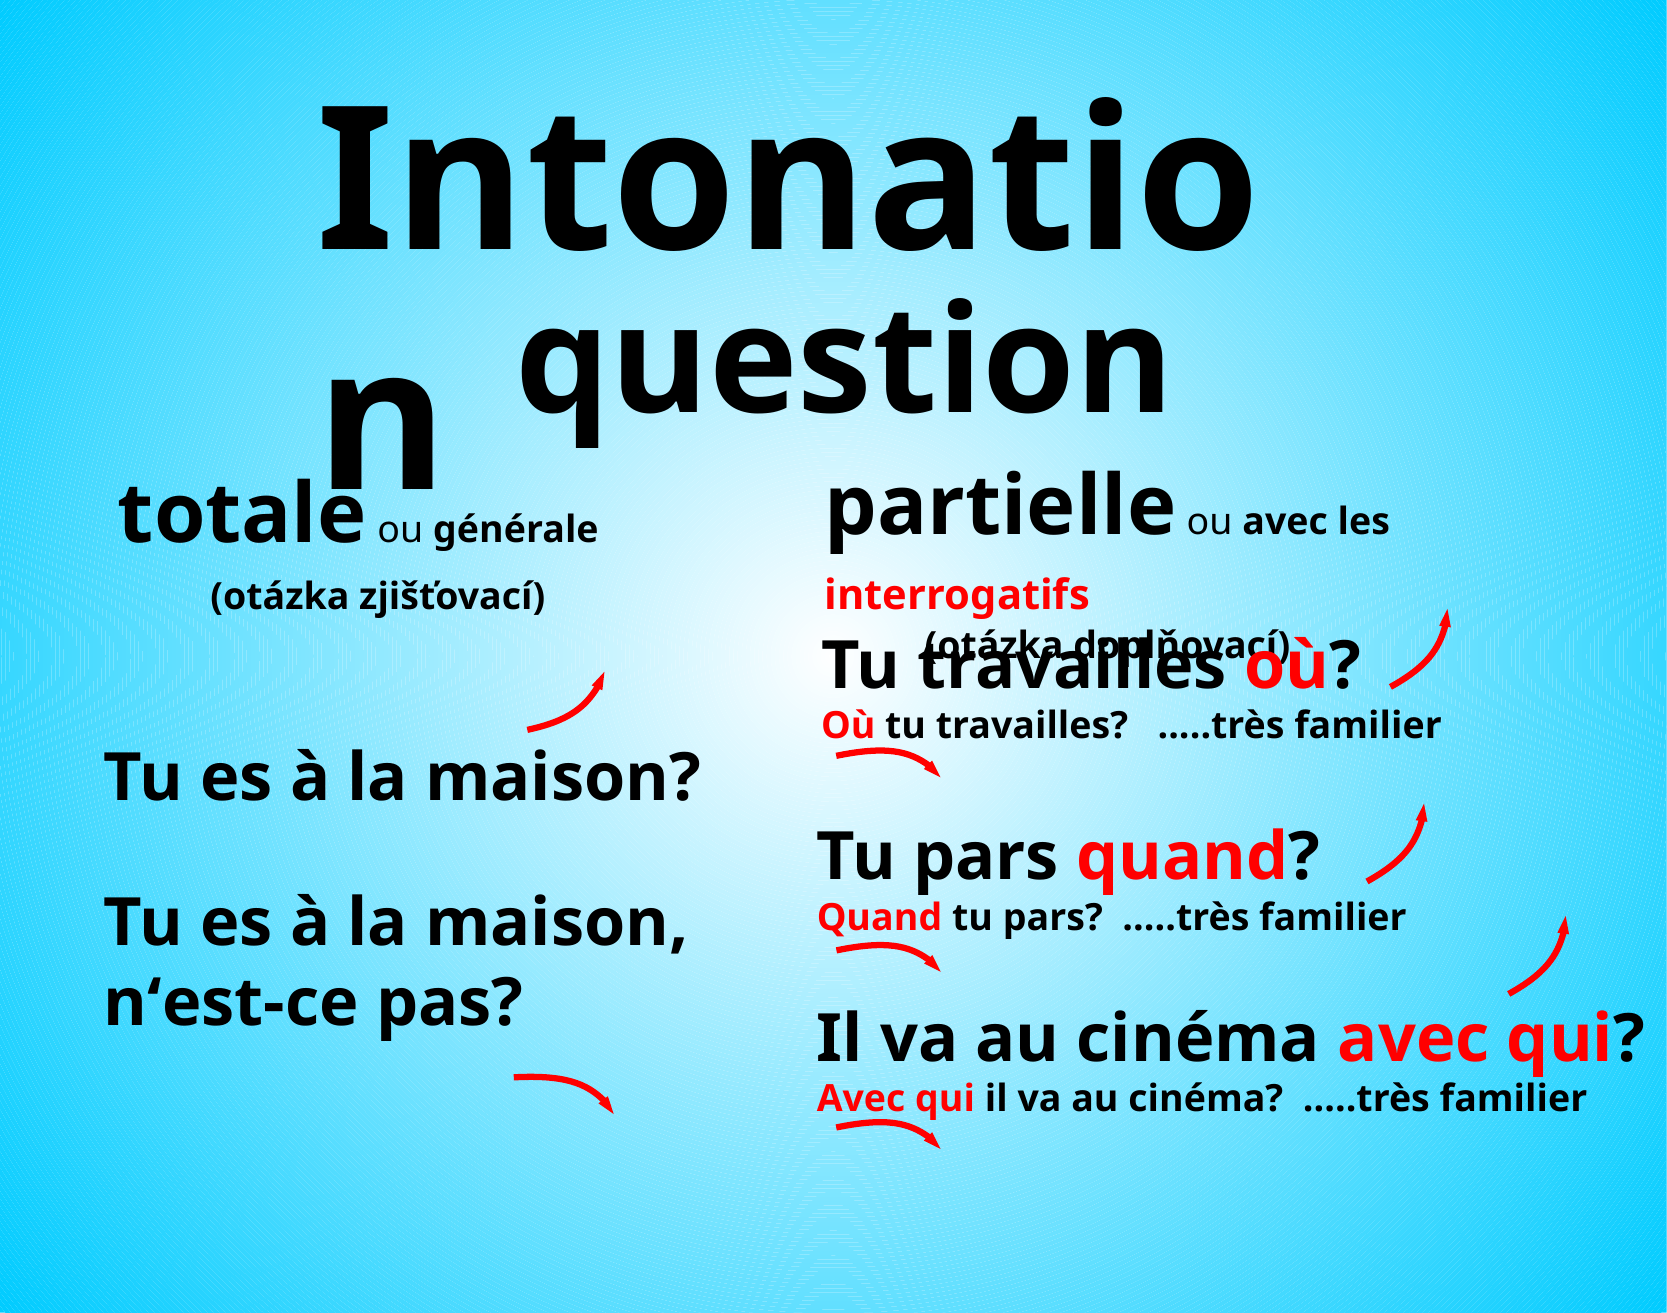

Intonation
question
totale ou générale
(otázka zjišťovací)
partielle ou avec les interrogatifs
(otázka doplňovací)
Tu travailles où?
Où tu travailles? .....très familier
Tu es à la maison?
Tu pars quand?
Quand tu pars? .....très familier
Tu es à la maison,
n‘est-ce pas?
Il va au cinéma avec qui?
Avec qui il va au cinéma? .....très familier